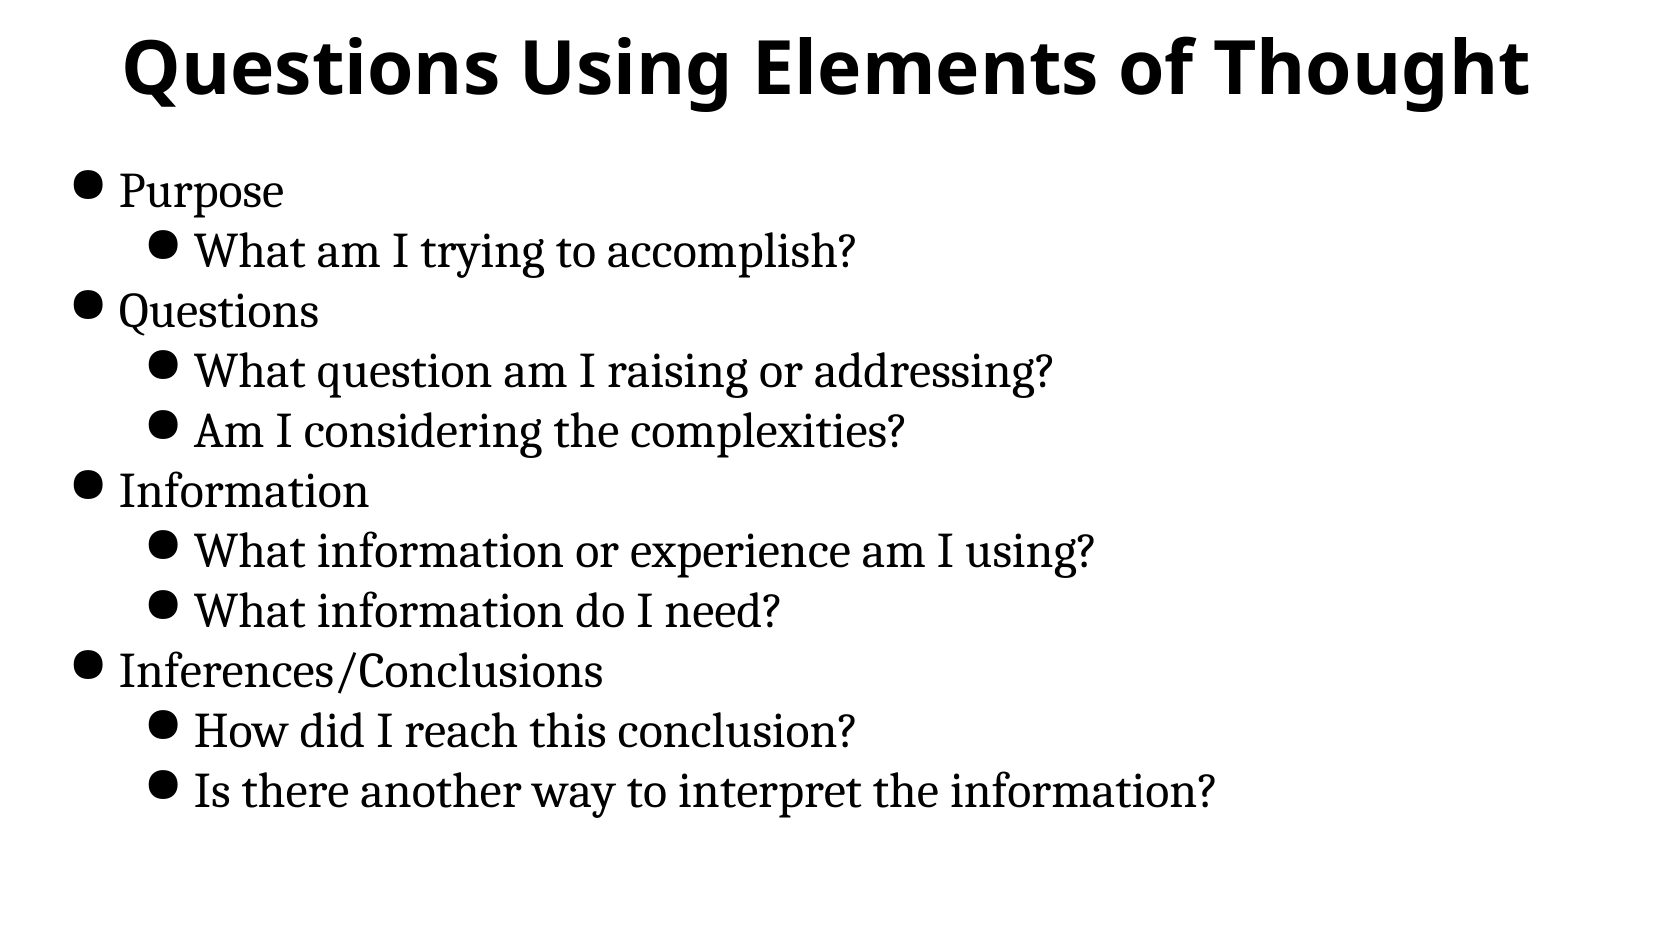

# Questions Using Elements of Thought
 Purpose
 What am I trying to accomplish?
 Questions
 What question am I raising or addressing?
 Am I considering the complexities?
 Information
 What information or experience am I using?
 What information do I need?
 Inferences/Conclusions
 How did I reach this conclusion?
 Is there another way to interpret the information?